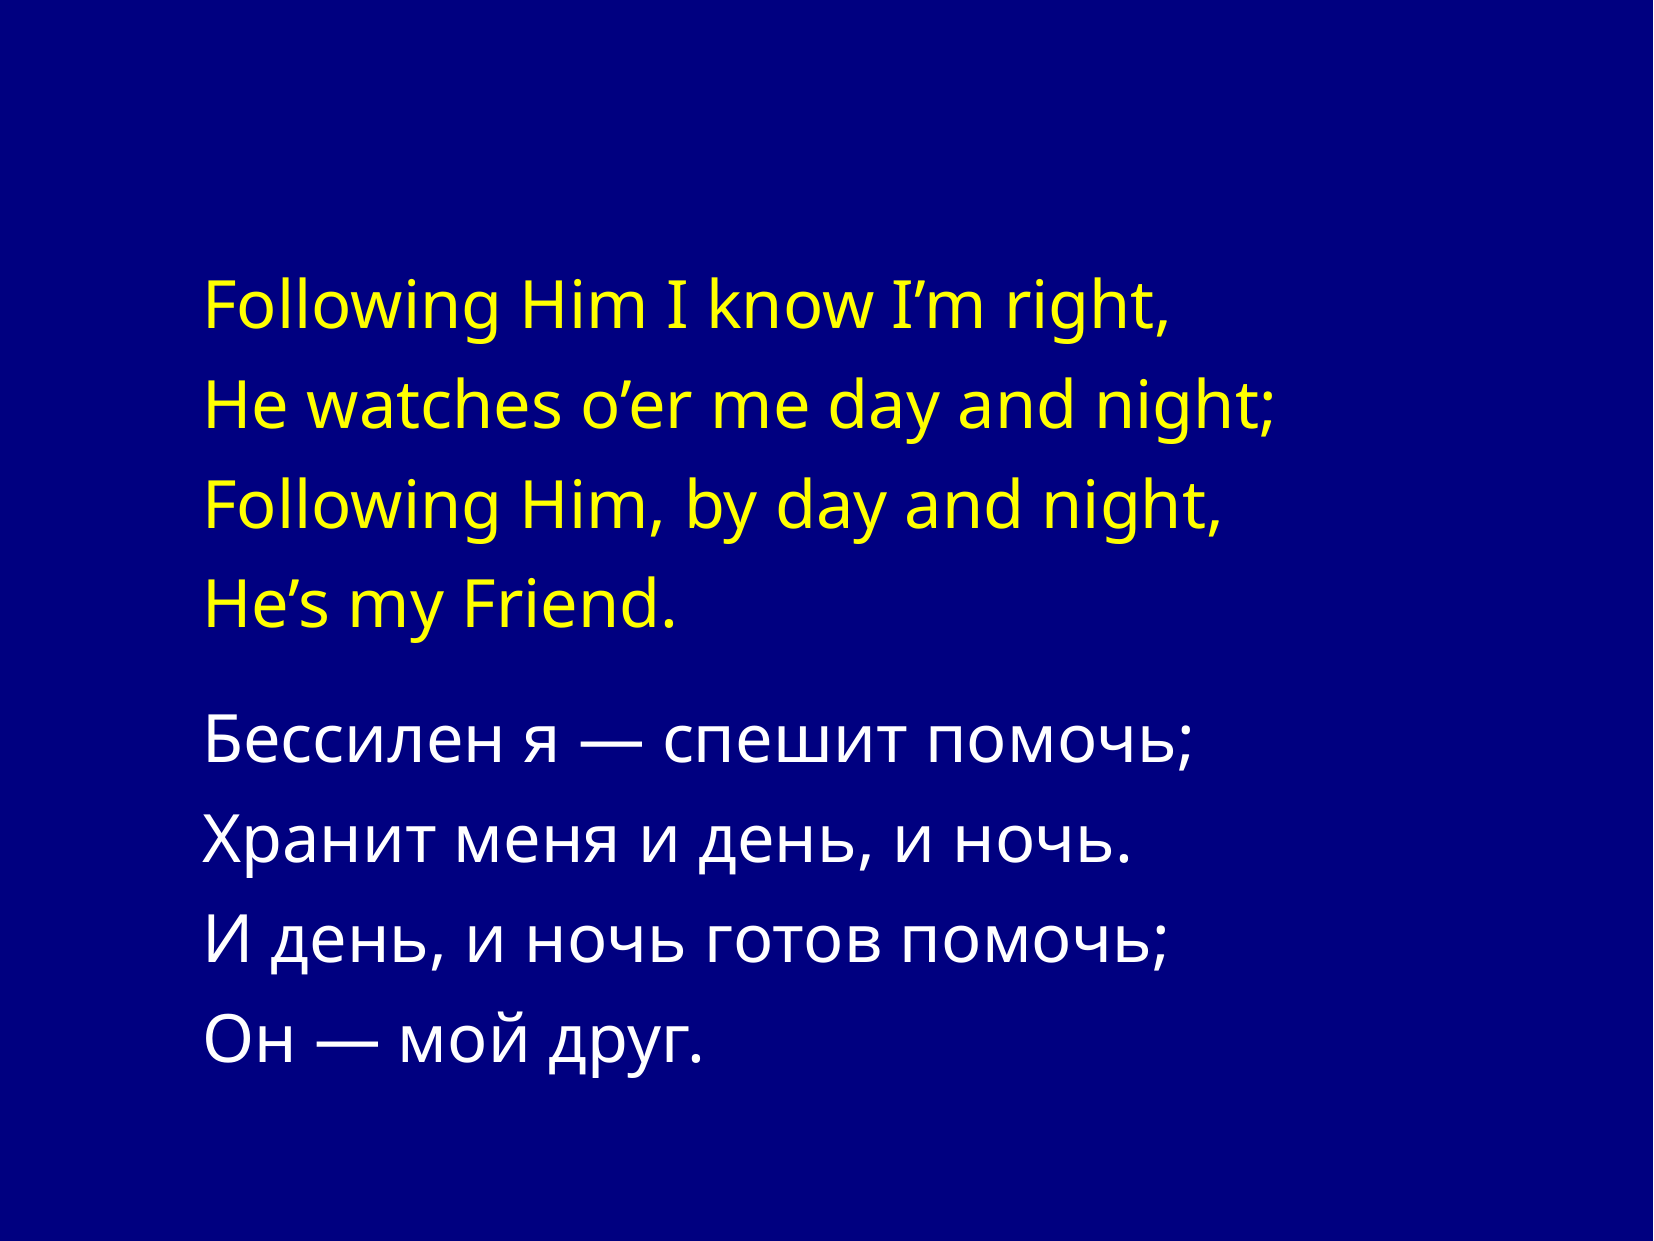

Following Him I know I’m right,
	He watches o’er me day and night;
	Following Him, by day and night,
	He’s my Friend.
	Бессилен я — спешит помочь;
	Хранит меня и день, и ночь.
	И день, и ночь готов помочь;
	Он — мой друг.